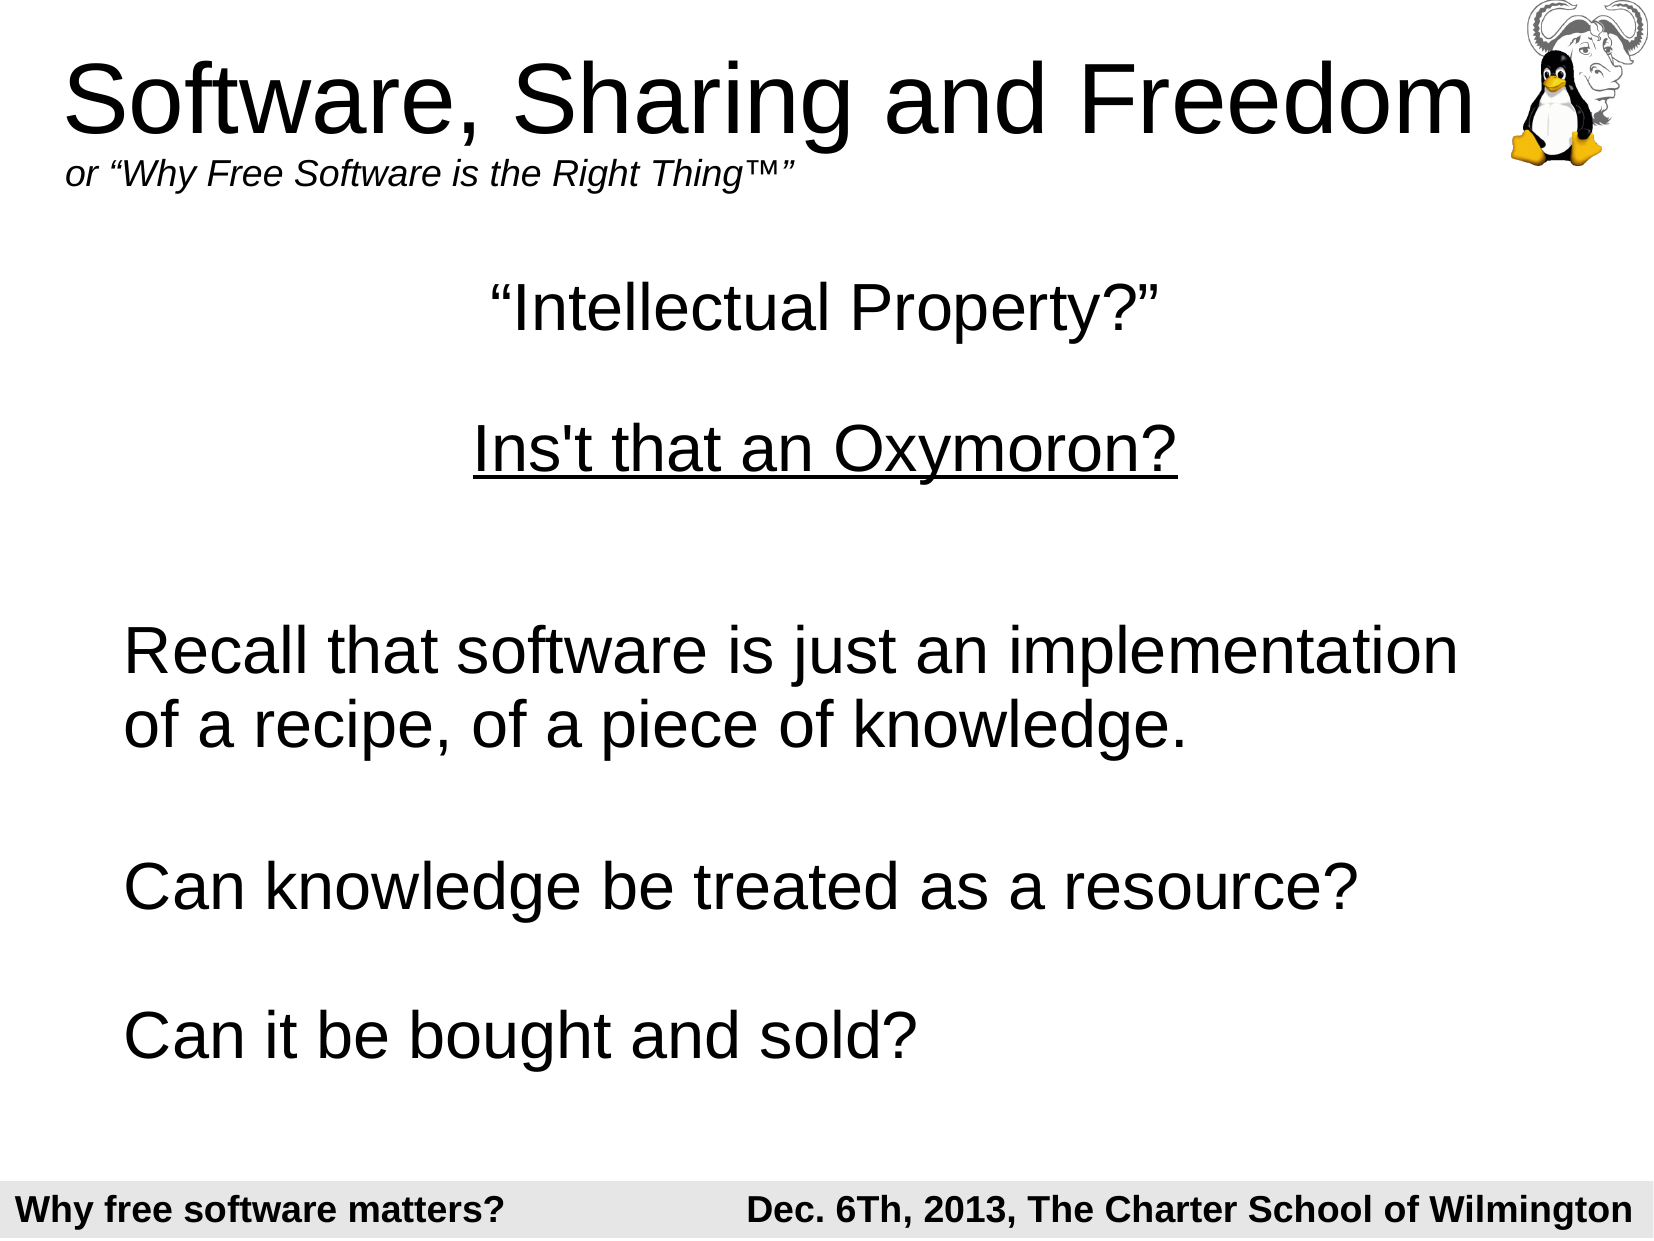

Software, Sharing and Freedom
or “Why Free Software is the Right Thing™”
“Intellectual Property?”
Ins't that an Oxymoron?
Recall that software is just an implementation of a recipe, of a piece of knowledge.
Can knowledge be treated as a resource?
Can it be bought and sold?
Why free software matters? Dec. 6Th, 2013, The Charter School of Wilmington